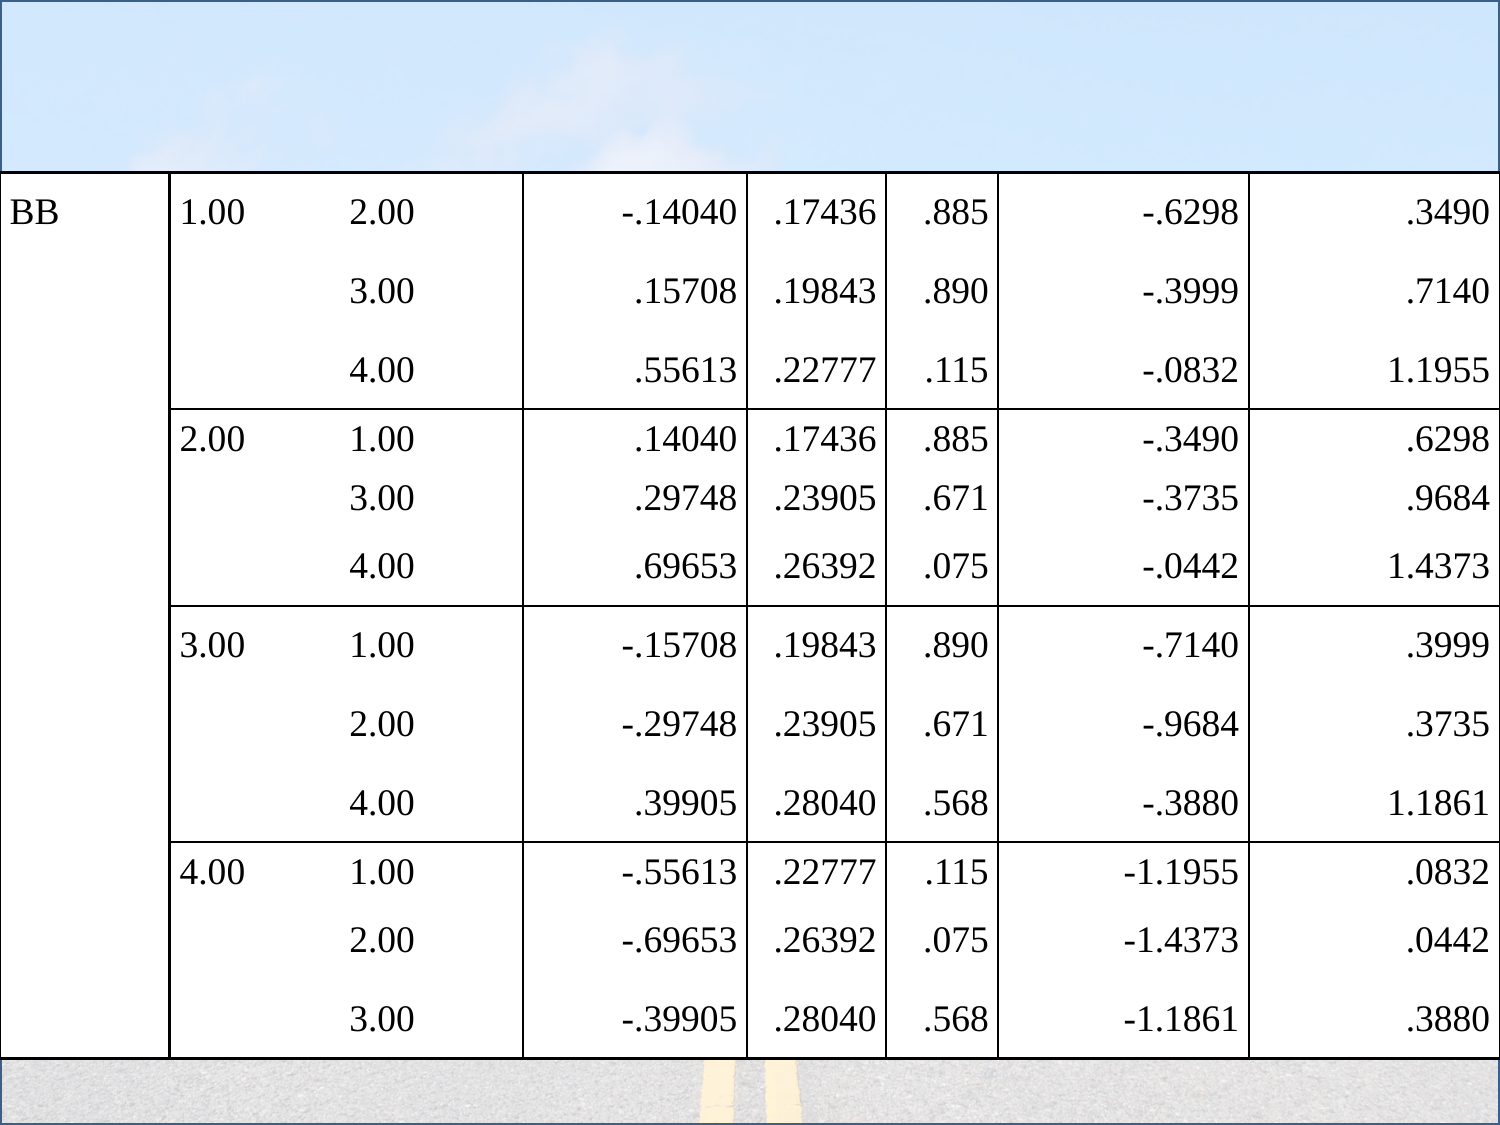

| BB | 1.00 | 2.00 | -.14040 | .17436 | .885 | -.6298 | .3490 |
| --- | --- | --- | --- | --- | --- | --- | --- |
| | | 3.00 | .15708 | .19843 | .890 | -.3999 | .7140 |
| | | 4.00 | .55613 | .22777 | .115 | -.0832 | 1.1955 |
| | 2.00 | 1.00 | .14040 | .17436 | .885 | -.3490 | .6298 |
| | | 3.00 | .29748 | .23905 | .671 | -.3735 | .9684 |
| | | 4.00 | .69653 | .26392 | .075 | -.0442 | 1.4373 |
| | 3.00 | 1.00 | -.15708 | .19843 | .890 | -.7140 | .3999 |
| | | 2.00 | -.29748 | .23905 | .671 | -.9684 | .3735 |
| | | 4.00 | .39905 | .28040 | .568 | -.3880 | 1.1861 |
| | 4.00 | 1.00 | -.55613 | .22777 | .115 | -1.1955 | .0832 |
| | | 2.00 | -.69653 | .26392 | .075 | -1.4373 | .0442 |
| | | 3.00 | -.39905 | .28040 | .568 | -1.1861 | .3880 |